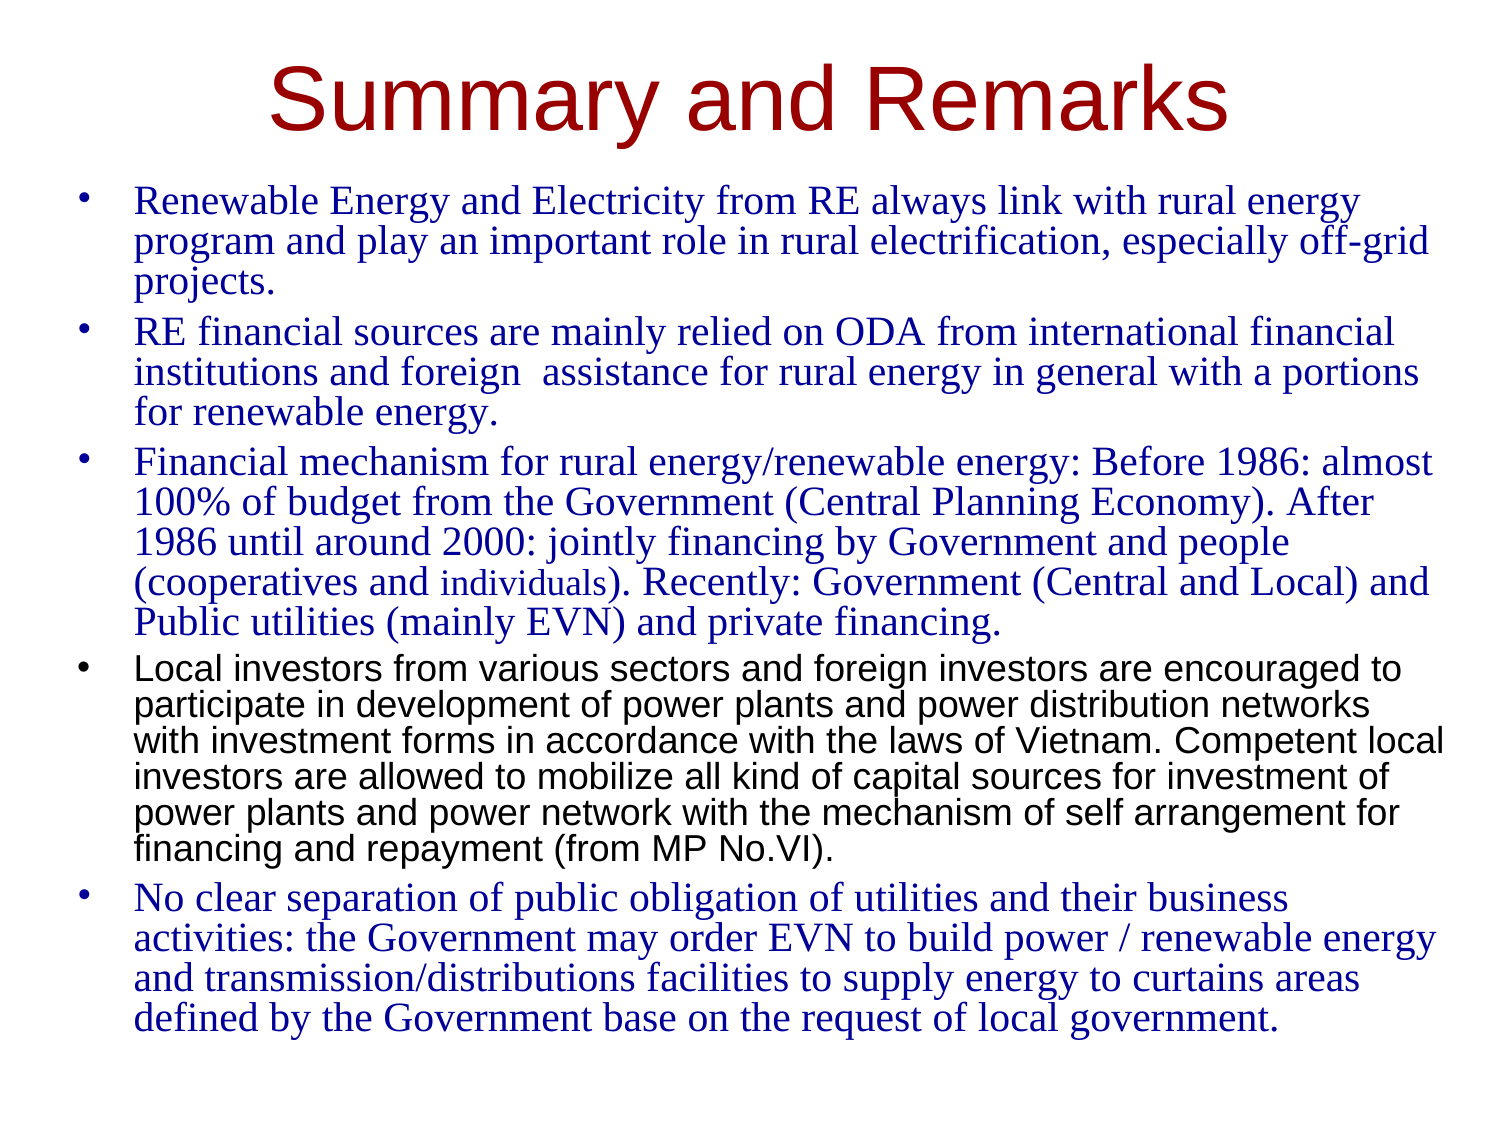

# Summary and Remarks
Renewable Energy and Electricity from RE always link with rural energy program and play an important role in rural electrification, especially off-grid projects.
RE financial sources are mainly relied on ODA from international financial institutions and foreign assistance for rural energy in general with a portions for renewable energy.
Financial mechanism for rural energy/renewable energy: Before 1986: almost 100% of budget from the Government (Central Planning Economy). After 1986 until around 2000: jointly financing by Government and people (cooperatives and individuals). Recently: Government (Central and Local) and Public utilities (mainly EVN) and private financing.
Local investors from various sectors and foreign investors are encouraged to participate in development of power plants and power distribution networks with investment forms in accordance with the laws of Vietnam. Competent local investors are allowed to mobilize all kind of capital sources for investment of power plants and power network with the mechanism of self arrangement for financing and repayment (from MP No.VI).
No clear separation of public obligation of utilities and their business activities: the Government may order EVN to build power / renewable energy and transmission/distributions facilities to supply energy to curtains areas defined by the Government base on the request of local government.